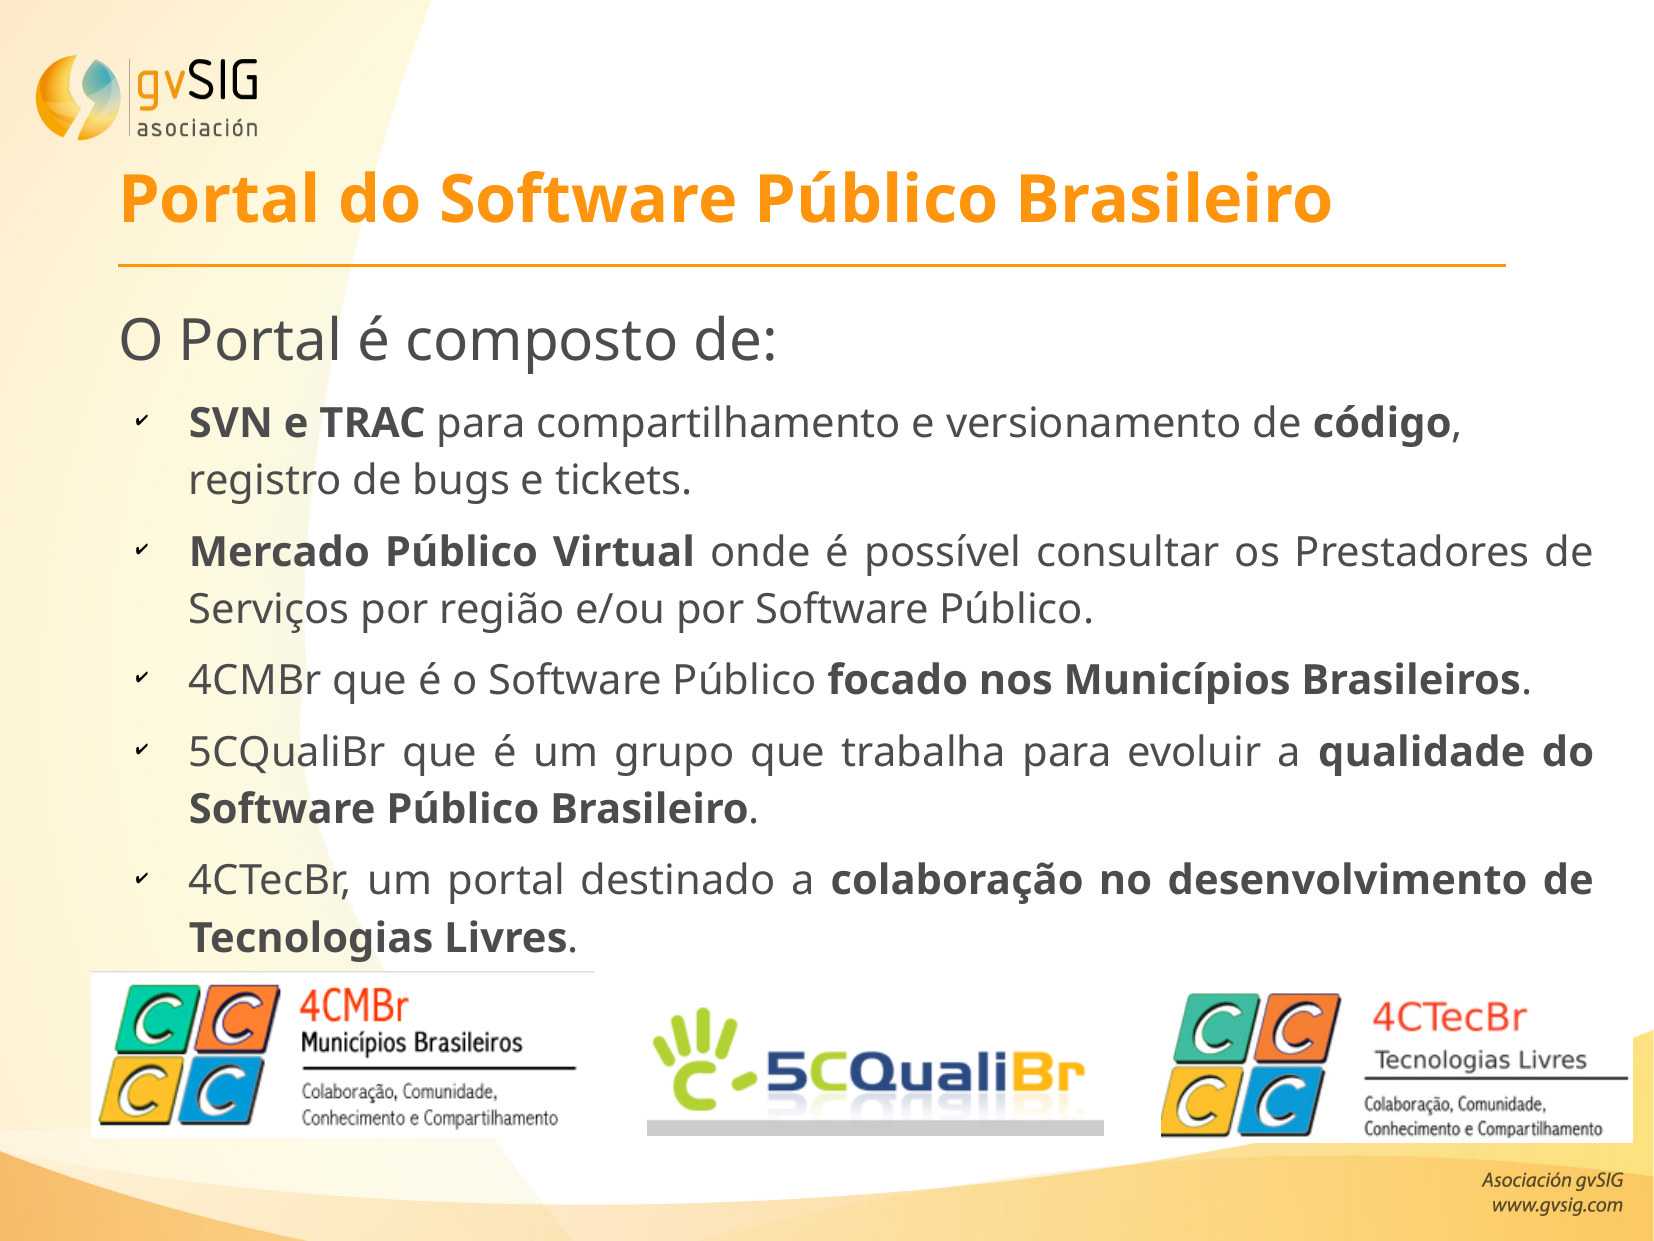

# Portal do Software Público Brasileiro
O Portal é composto de:
SVN e TRAC para compartilhamento e versionamento de código, registro de bugs e tickets.
Mercado Público Virtual onde é possível consultar os Prestadores de Serviços por região e/ou por Software Público.
4CMBr que é o Software Público focado nos Municípios Brasileiros.
5CQualiBr que é um grupo que trabalha para evoluir a qualidade do Software Público Brasileiro.
4CTecBr, um portal destinado a colaboração no desenvolvimento de Tecnologias Livres.